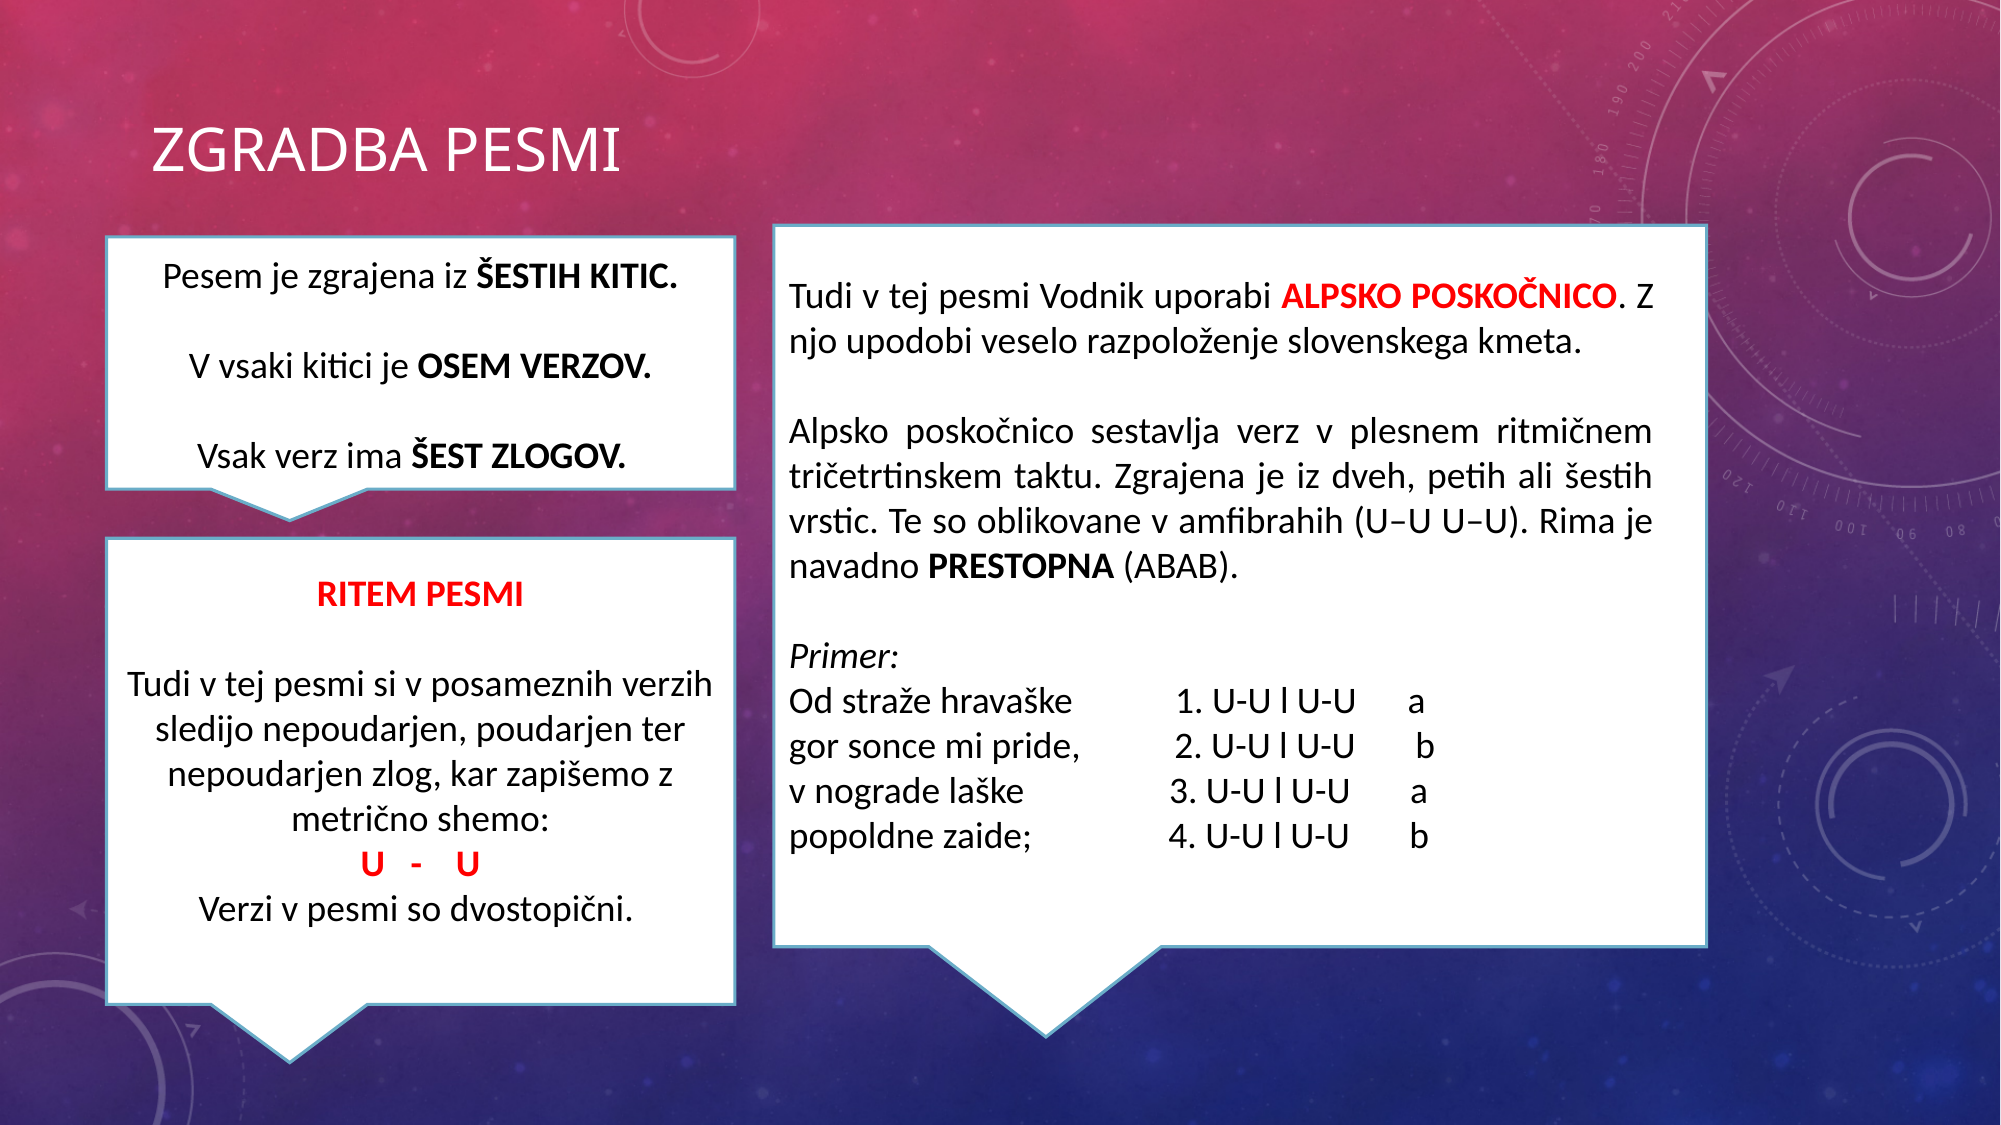

# ZGRADBA PESMI
Tudi v tej pesmi Vodnik uporabi ALPSKO POSKOČNICO. Z njo upodobi veselo razpoloženje slovenskega kmeta.
Alpsko poskočnico sestavlja verz v plesnem ritmičnem tričetrtinskem taktu. Zgrajena je iz dveh, petih ali šestih vrstic. Te so oblikovane v amfibrahih (U–U U–U). Rima je navadno PRESTOPNA (ABAB).
Primer:
Od straže hravaške            1. U-U l U-U      a
gor sonce mi pride,           2. U-U l U-U       b
v nograde laške                 3. U-U l U-U       a
popoldne zaide;                4. U-U l U-U       b
Pesem je zgrajena iz ŠESTIH KITIC.
V vsaki kitici je OSEM VERZOV.
Vsak verz ima ŠEST ZLOGOV.
RITEM PESMI
Tudi v tej pesmi si v posameznih verzih sledijo nepoudarjen, poudarjen ter nepoudarjen zlog, kar zapišemo z metrično shemo:
U - U
Verzi v pesmi so dvostopični.